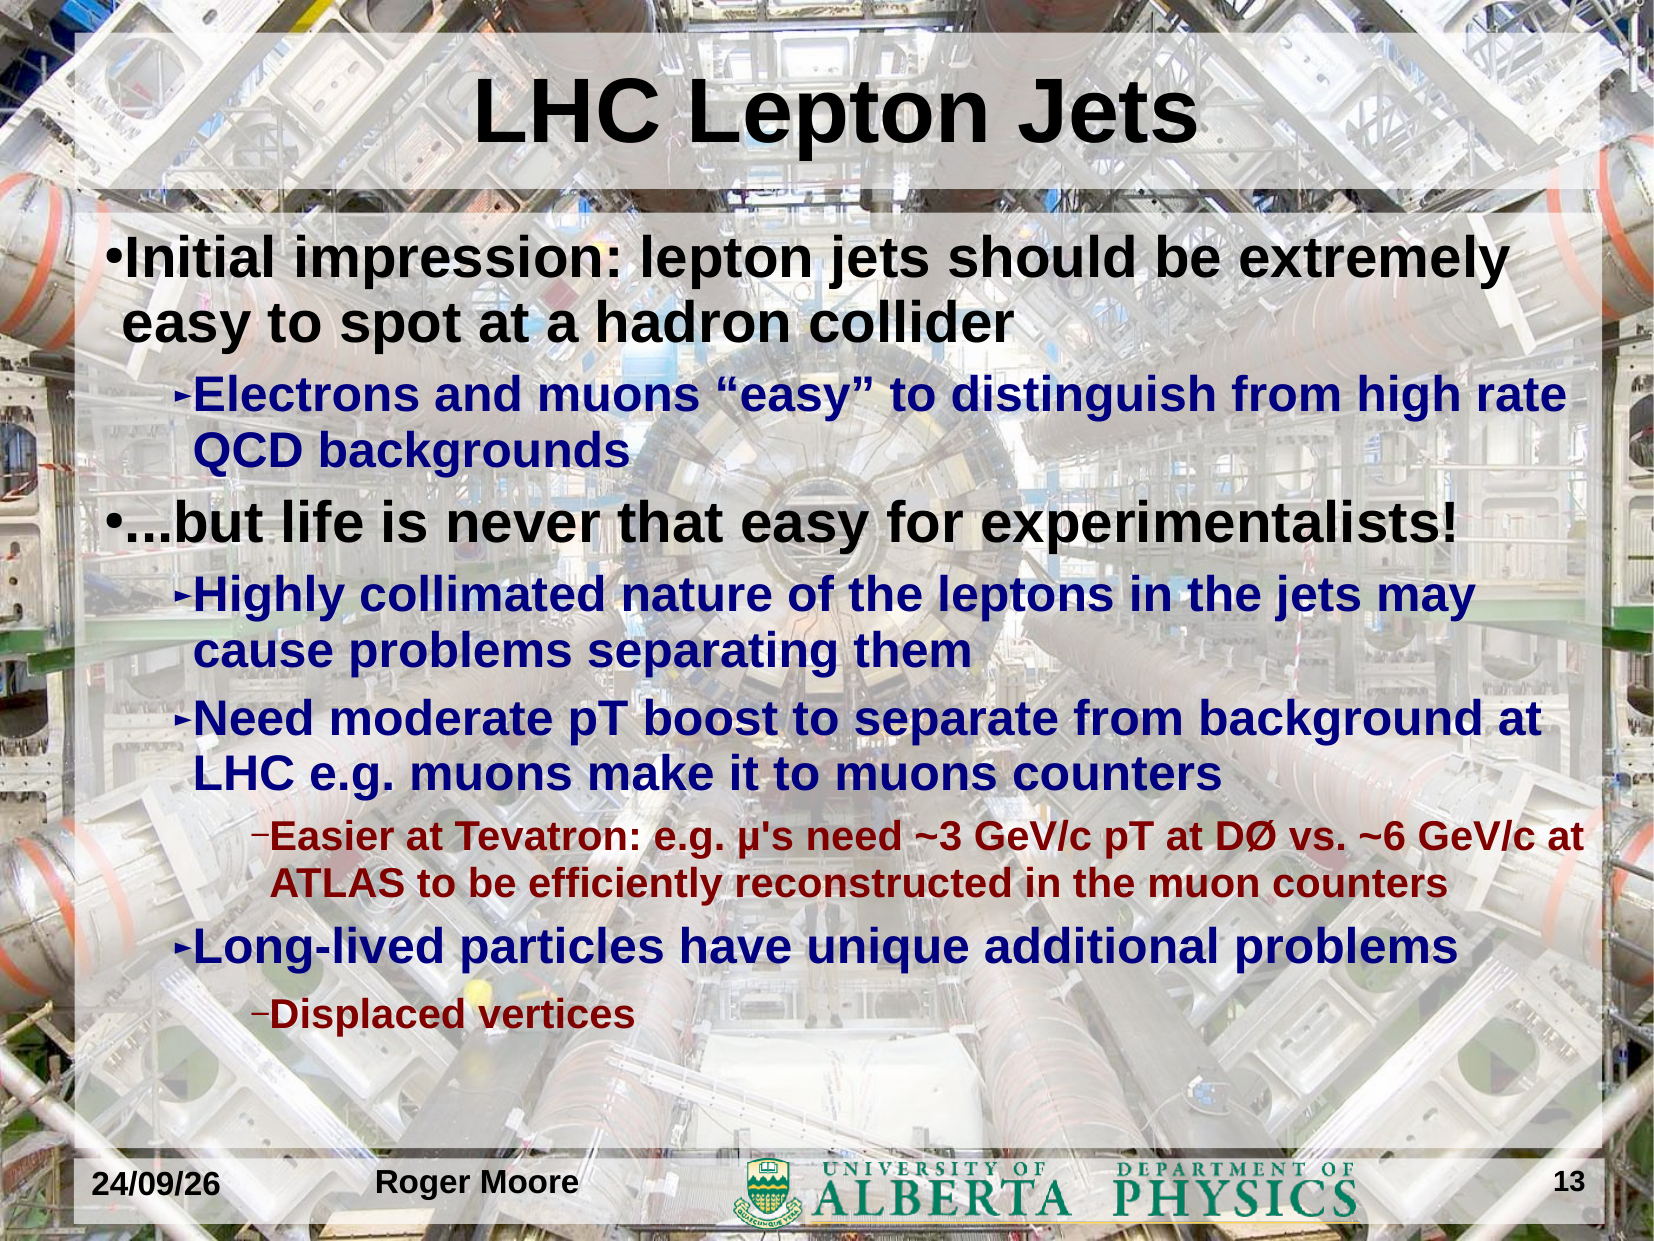

# LHC Lepton Jets
Initial impression: lepton jets should be extremely easy to spot at a hadron collider
Electrons and muons “easy” to distinguish from high rate QCD backgrounds
...but life is never that easy for experimentalists!
Highly collimated nature of the leptons in the jets may cause problems separating them
Need moderate pT boost to separate from background at LHC e.g. muons make it to muons counters
Easier at Tevatron: e.g. µ's need ~3 GeV/c pT at DØ vs. ~6 GeV/c at ATLAS to be efficiently reconstructed in the muon counters
Long-lived particles have unique additional problems
Displaced vertices